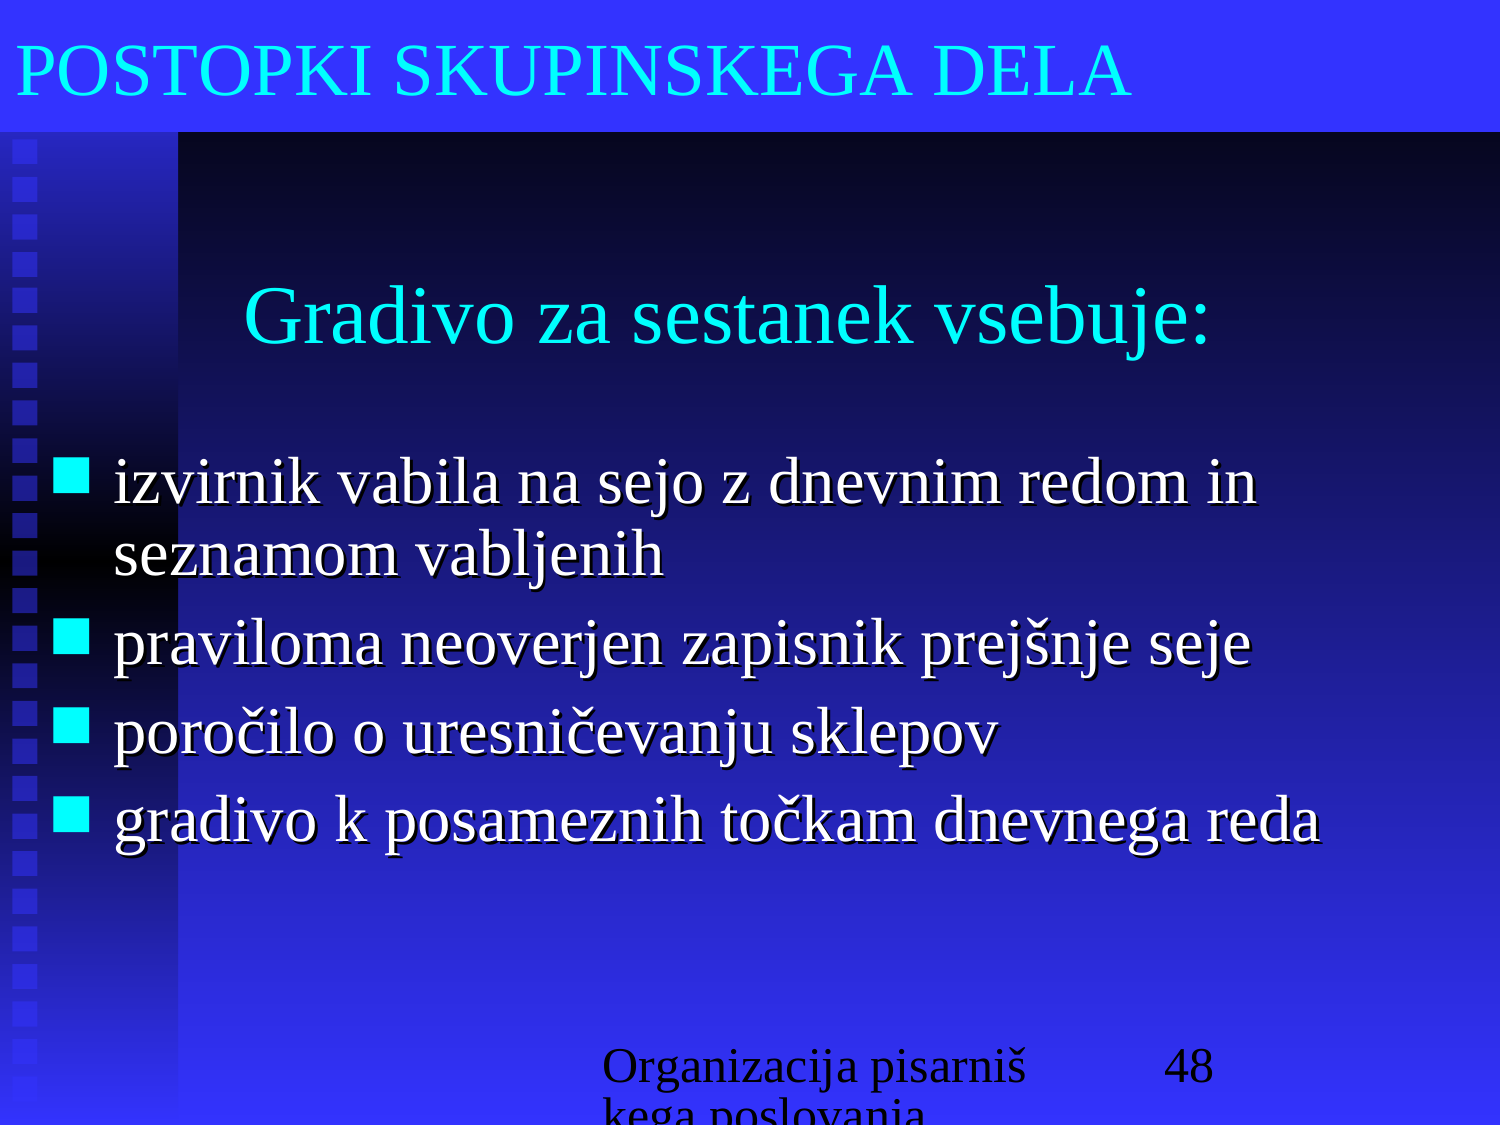

# POSTOPKI SKUPINSKEGA DELA
Gradivo za sestanek vsebuje:
izvirnik vabila na sejo z dnevnim redom in seznamom vabljenih
praviloma neoverjen zapisnik prejšnje seje
poročilo o uresničevanju sklepov
gradivo k posameznih točkam dnevnega reda
Organizacija pisarniškega poslovanja
48